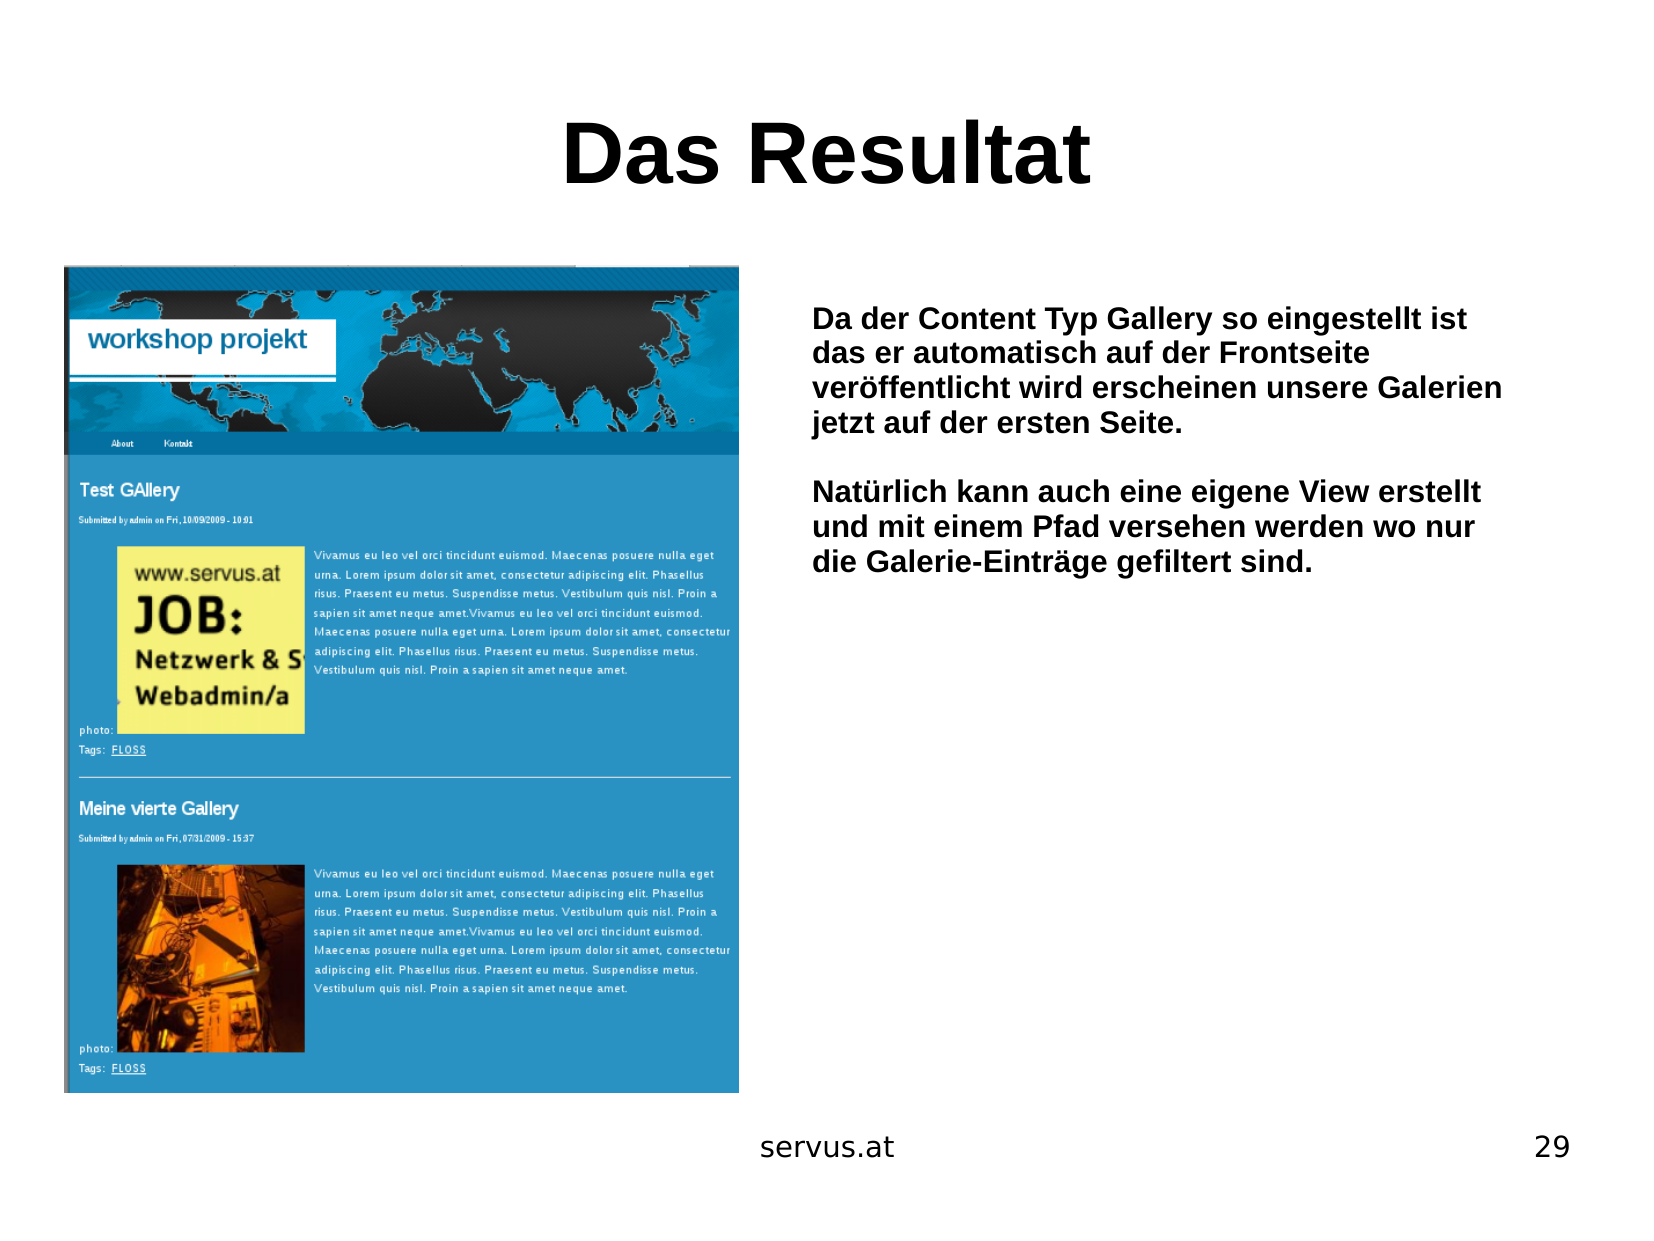

# Das Resultat
Da der Content Typ Gallery so eingestellt ist das er automatisch auf der Frontseite veröffentlicht wird erscheinen unsere Galerien jetzt auf der ersten Seite.
Natürlich kann auch eine eigene View erstellt und mit einem Pfad versehen werden wo nur die Galerie-Einträge gefiltert sind.
servus.at
29